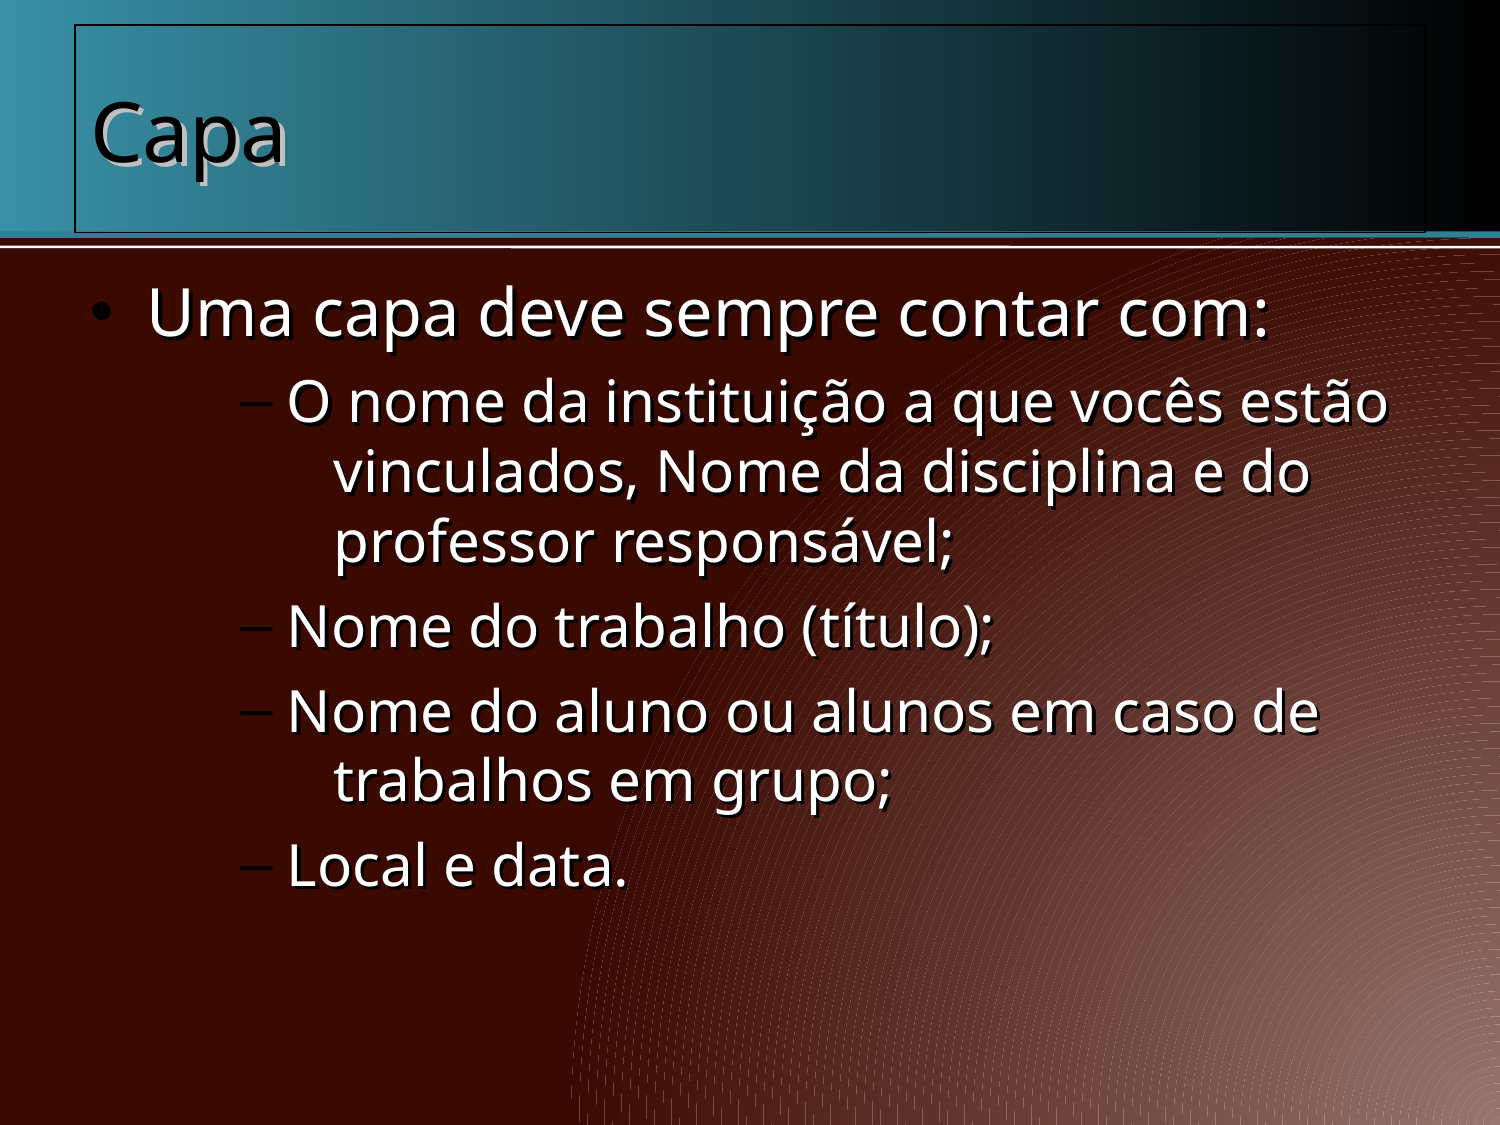

# Capa
Uma capa deve sempre contar com:
O nome da instituição a que vocês estão vinculados, Nome da disciplina e do professor responsável;
Nome do trabalho (título);
Nome do aluno ou alunos em caso de trabalhos em grupo;
Local e data.